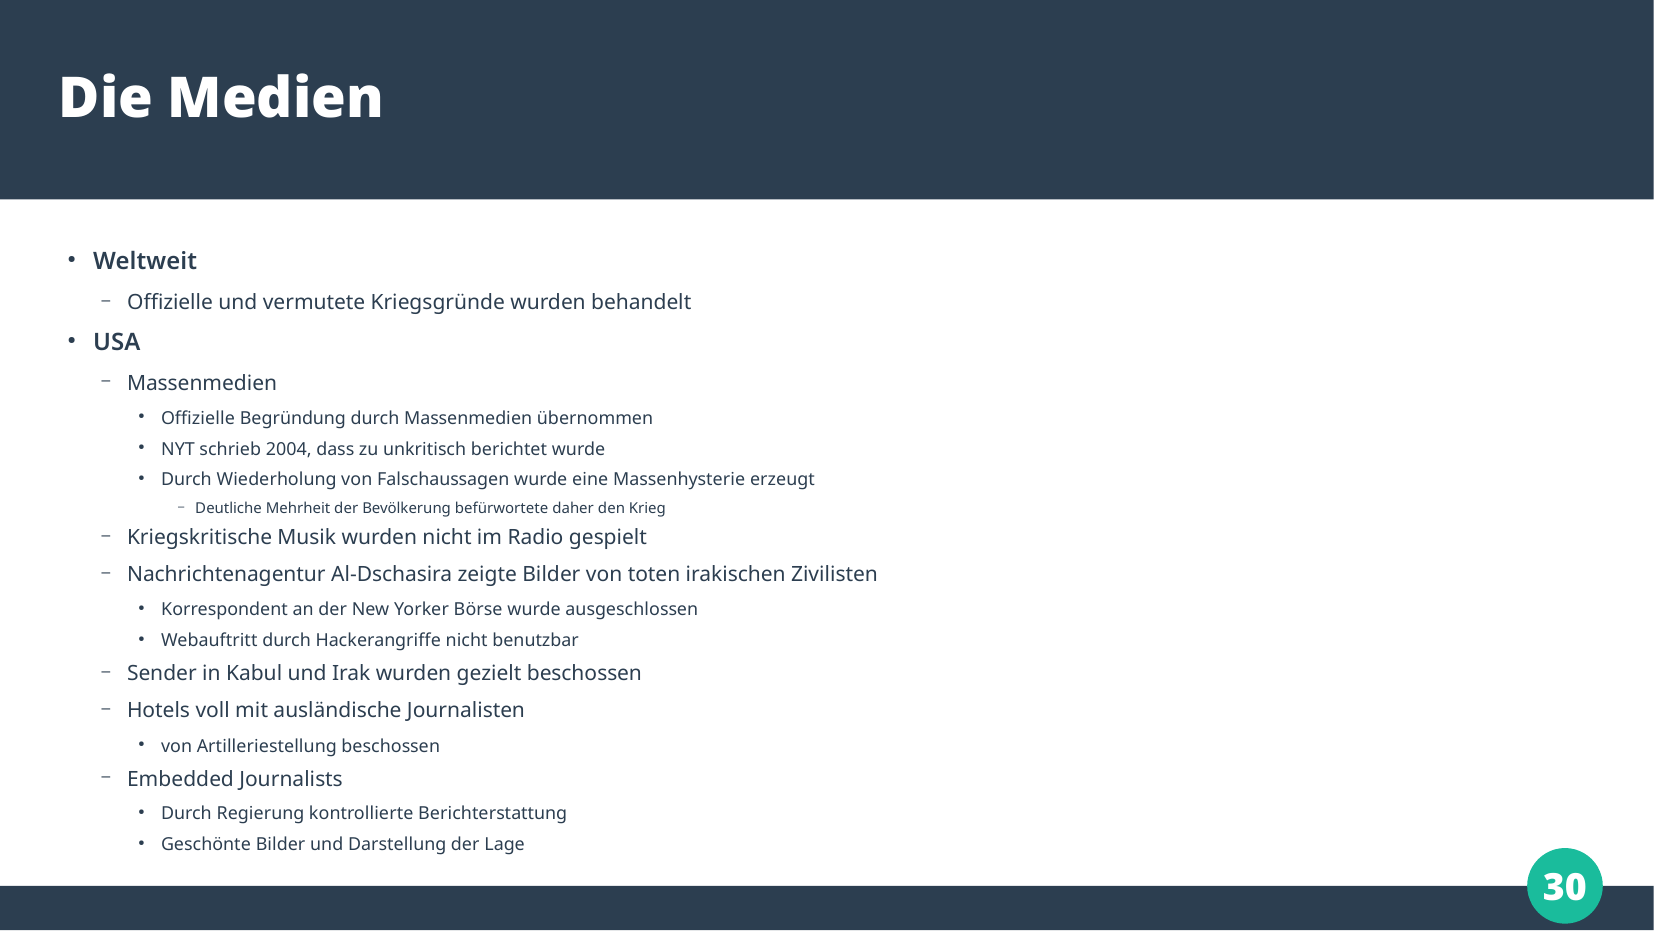

# Die Medien
Weltweit
Offizielle und vermutete Kriegsgründe wurden behandelt
USA
Massenmedien
Offizielle Begründung durch Massenmedien übernommen
NYT schrieb 2004, dass zu unkritisch berichtet wurde
Durch Wiederholung von Falschaussagen wurde eine Massenhysterie erzeugt
Deutliche Mehrheit der Bevölkerung befürwortete daher den Krieg
Kriegskritische Musik wurden nicht im Radio gespielt
Nachrichtenagentur Al-Dschasira zeigte Bilder von toten irakischen Zivilisten
Korrespondent an der New Yorker Börse wurde ausgeschlossen
Webauftritt durch Hackerangriffe nicht benutzbar
Sender in Kabul und Irak wurden gezielt beschossen
Hotels voll mit ausländische Journalisten
von Artilleriestellung beschossen
Embedded Journalists
Durch Regierung kontrollierte Berichterstattung
Geschönte Bilder und Darstellung der Lage